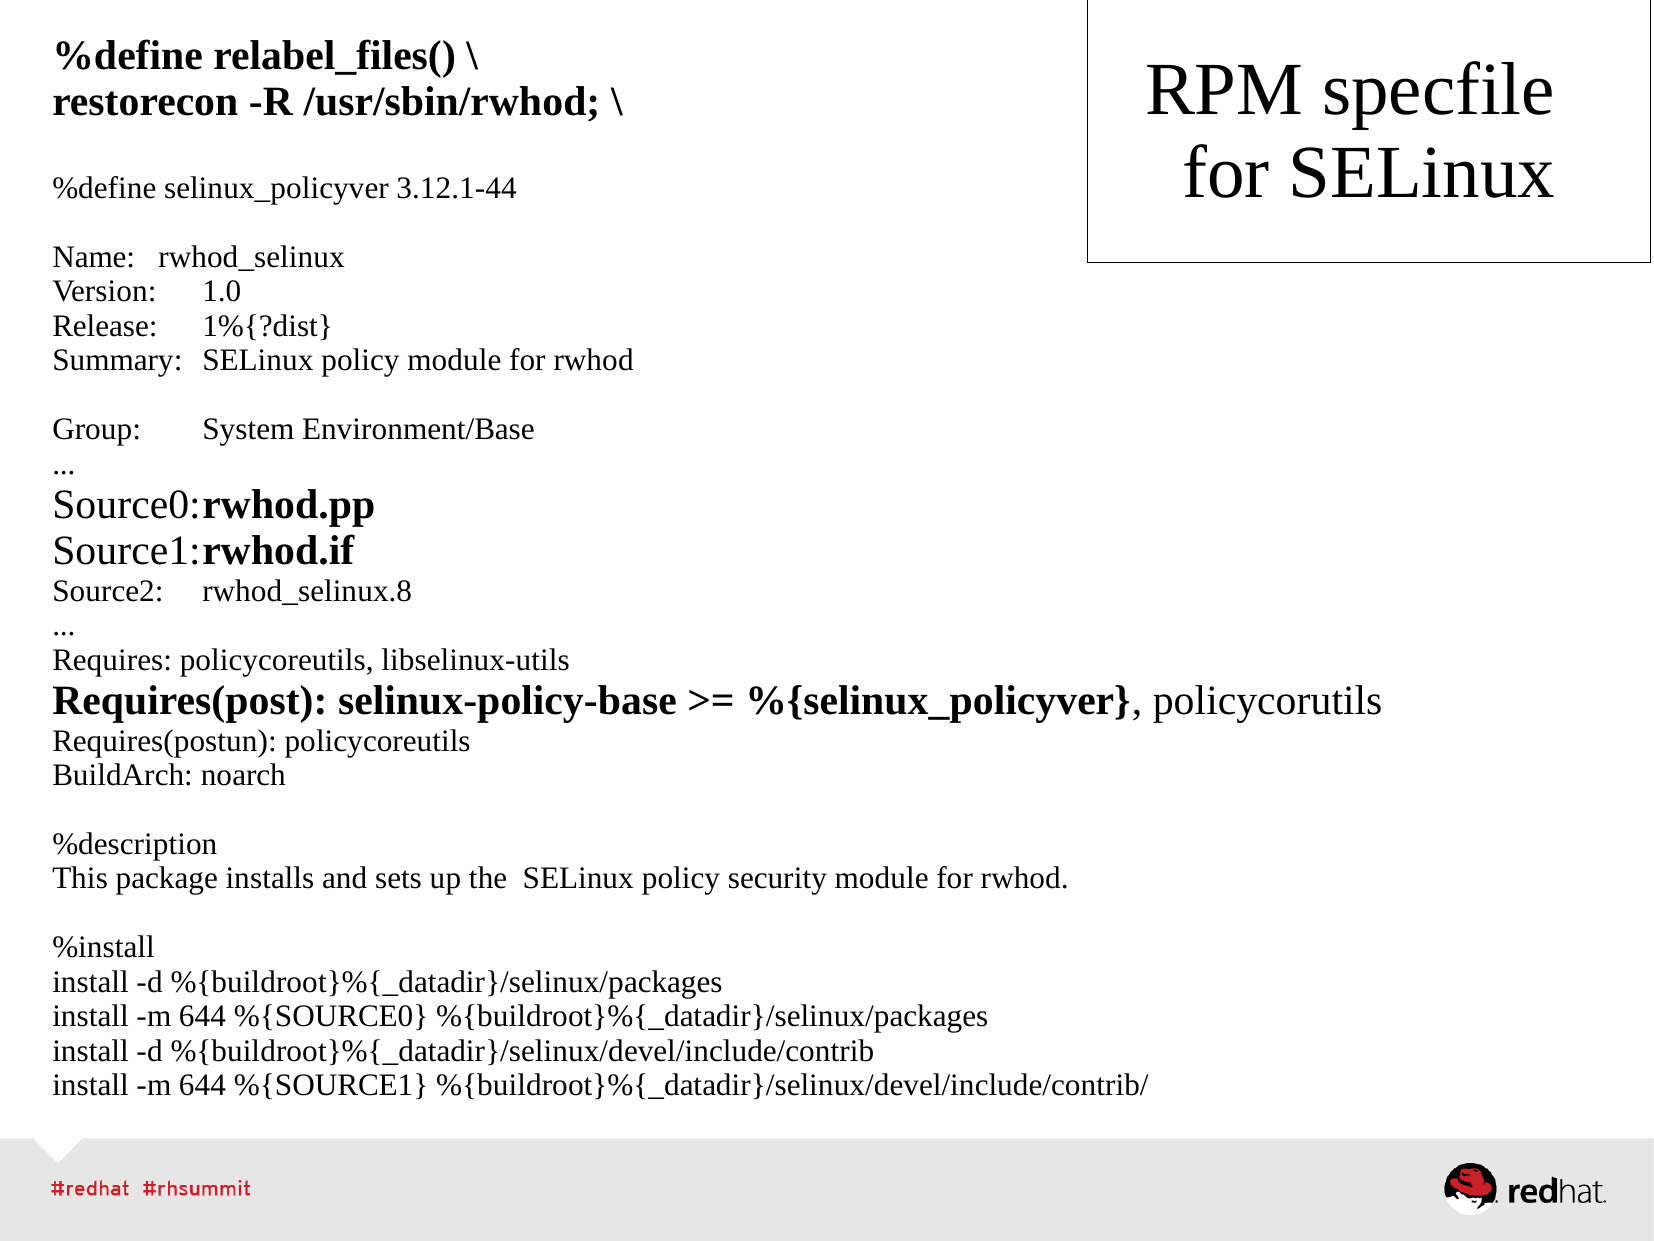

RPM specfile
for SELinux
%define relabel_files() \
restorecon -R /usr/sbin/rwhod; \
%define selinux_policyver 3.12.1-44
Name: rwhod_selinux
Version:	1.0
Release:	1%{?dist}
Summary:	SELinux policy module for rwhod
Group:	System Environment/Base
...
Source0:	rwhod.pp
Source1:	rwhod.if
Source2:	rwhod_selinux.8
...
Requires: policycoreutils, libselinux-utils
Requires(post): selinux-policy-base >= %{selinux_policyver}, policycorutils
Requires(postun): policycoreutils
BuildArch: noarch
%description
This package installs and sets up the SELinux policy security module for rwhod.
%install
install -d %{buildroot}%{_datadir}/selinux/packages
install -m 644 %{SOURCE0} %{buildroot}%{_datadir}/selinux/packages
install -d %{buildroot}%{_datadir}/selinux/devel/include/contrib
install -m 644 %{SOURCE1} %{buildroot}%{_datadir}/selinux/devel/include/contrib/